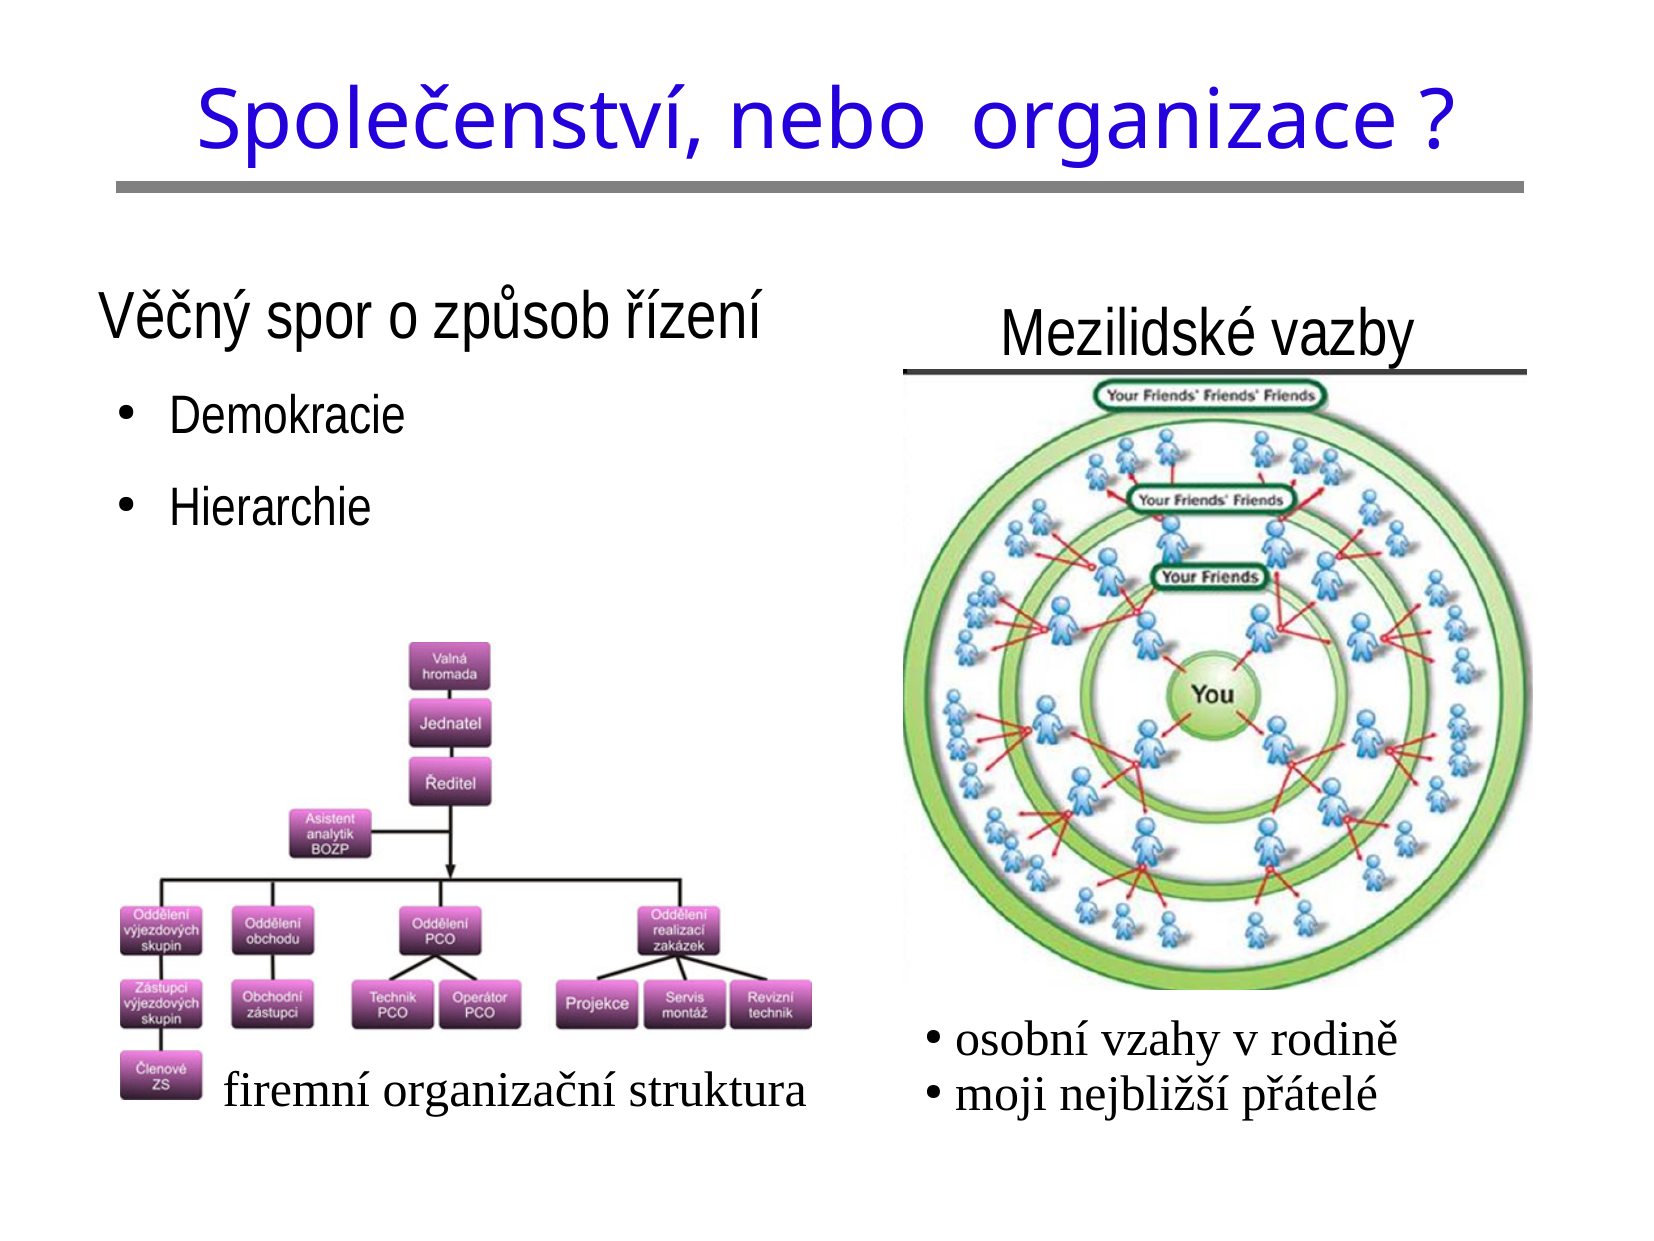

# Společenství, nebo organizace ?
Věčný spor o způsob řízení
Demokracie
Hierarchie
Mezilidské vazby
 osobní vzahy v rodině
 moji nejbližší přátelé
 firemní organizační struktura